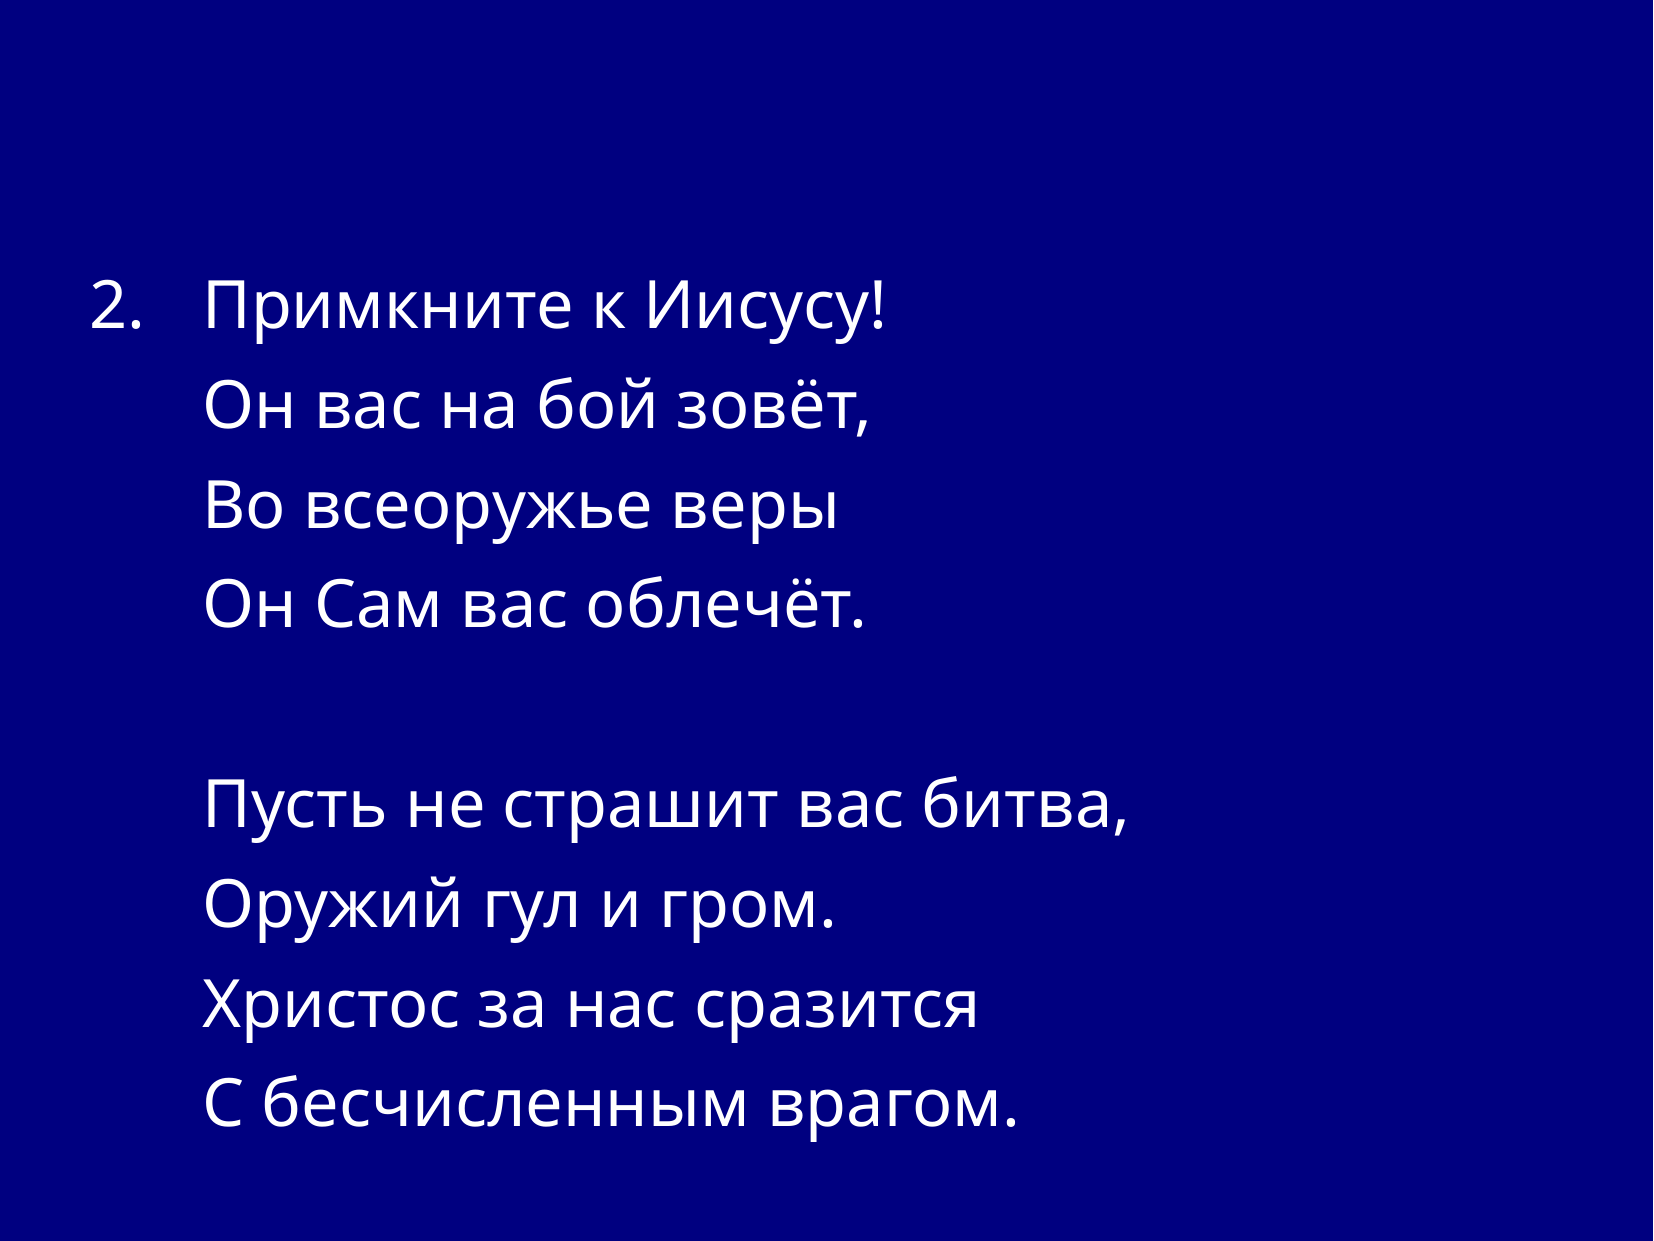

2.	Примкните к Иисусу!
	Он вас на бой зовёт,
	Во всеоружье веры
	Он Сам вас облечёт.
	Пусть не страшит вас битва,
	Оружий гул и гром.
	Христос за нас сразится
	С бесчисленным врагом.